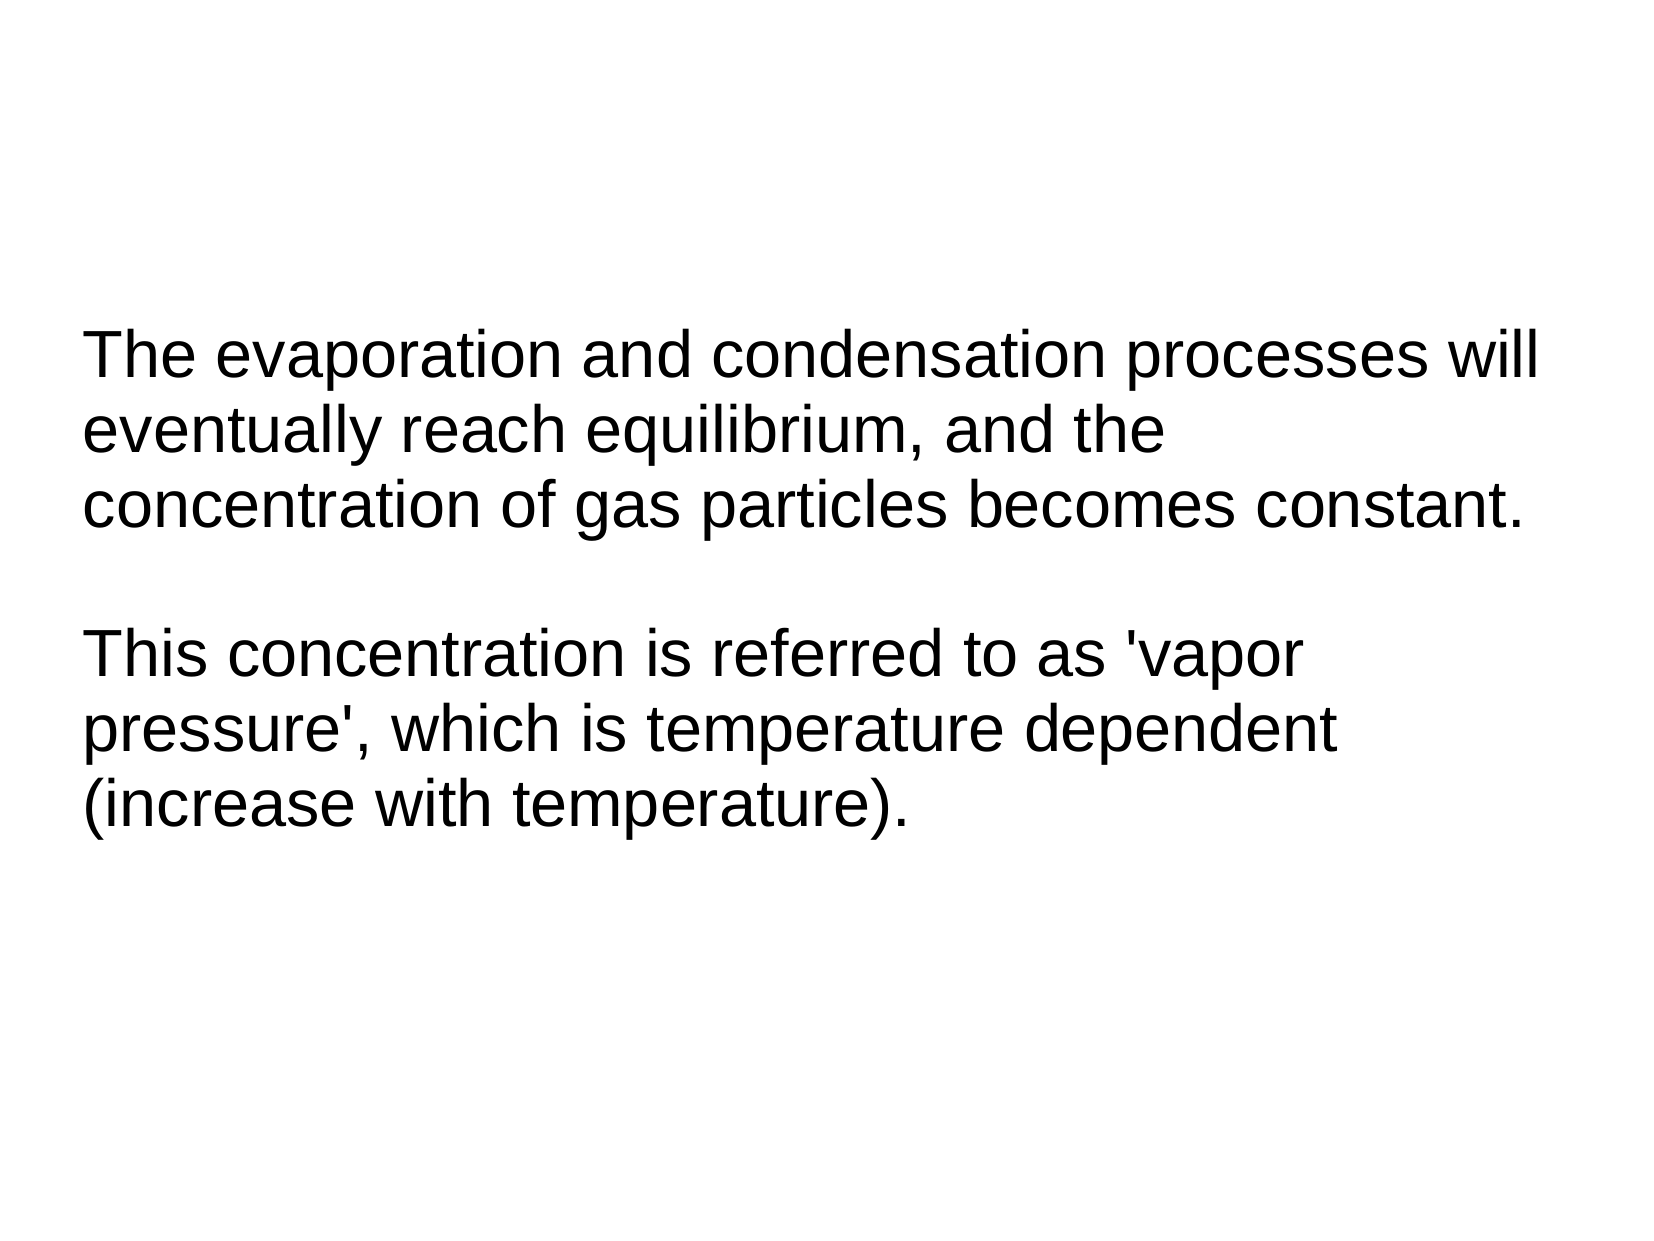

# The evaporation and condensation processes will eventually reach equilibrium, and the concentration of gas particles becomes constant.
This concentration is referred to as 'vapor pressure', which is temperature dependent (increase with temperature).